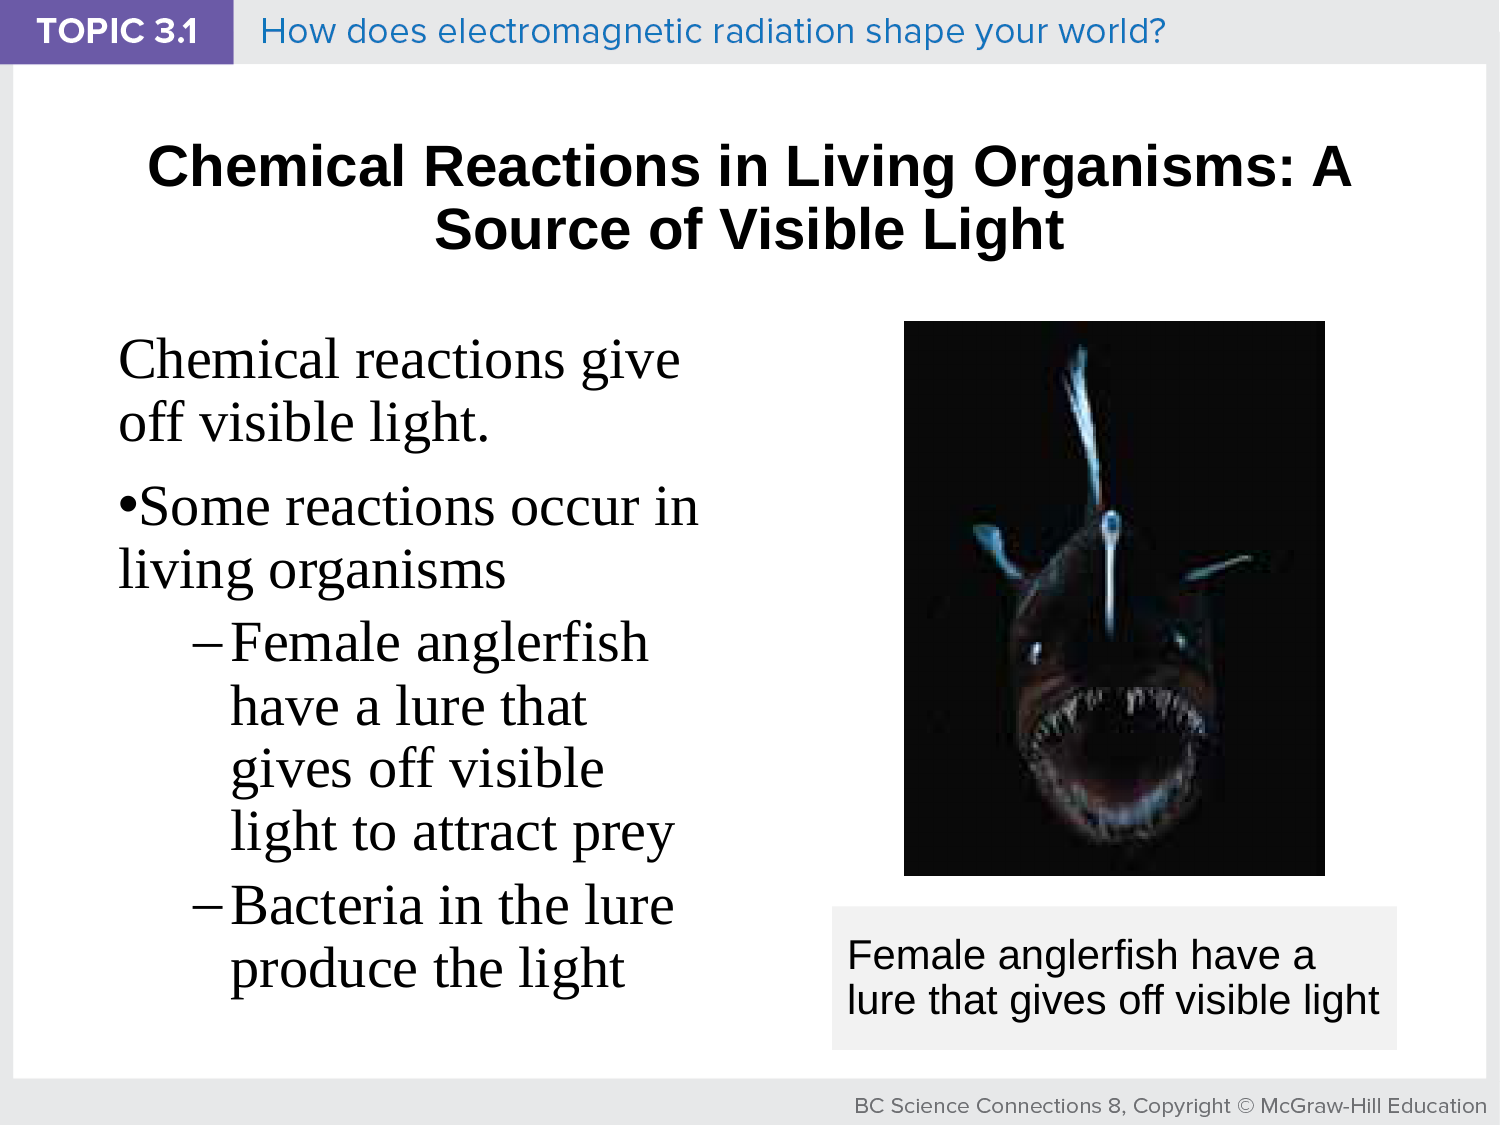

# Chemical Reactions in Living Organisms: A Source of Visible Light
Chemical reactions give off visible light.
Some reactions occur in living organisms
Female anglerfish have a lure that gives off visible light to attract prey
Bacteria in the lure produce the light
Female anglerfish have a lure that gives off visible light